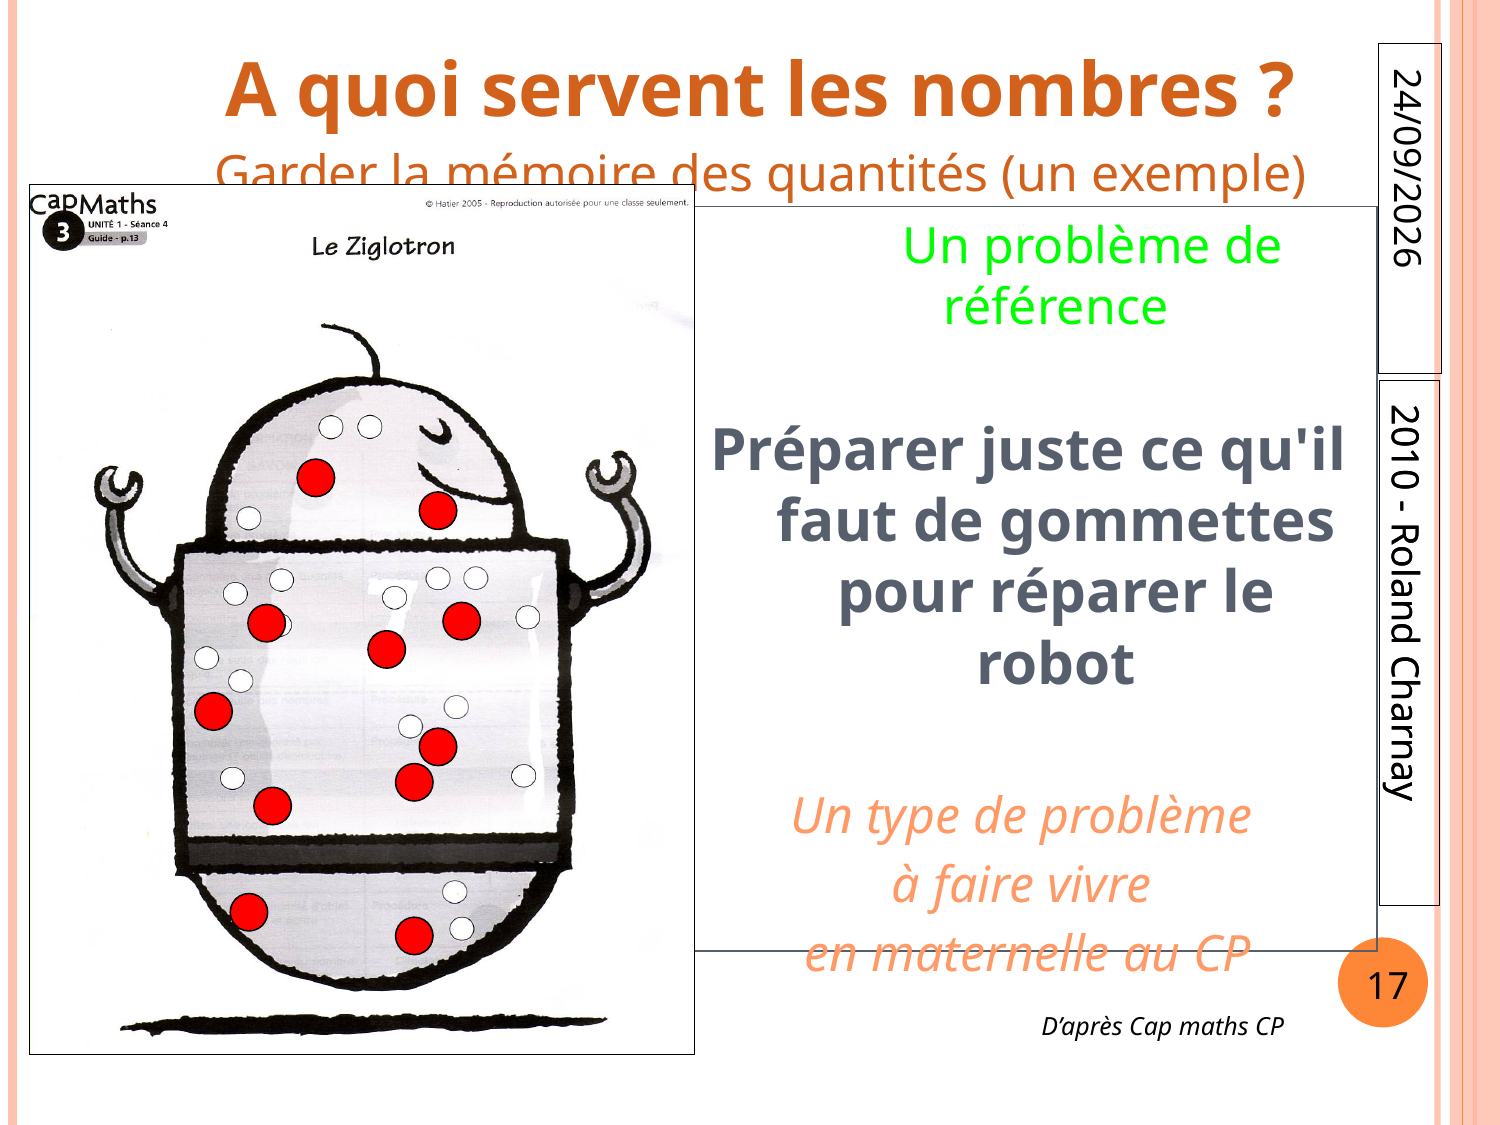

A quoi servent les nombres ?
Garder la mémoire des quantités (un exemple)
	Un problème de référence
Préparer juste ce qu'il faut de gommettes pour réparer le robot
Un type de problème
à faire vivre
en maternelle au CP
<footer>2010 - Roland Charnay
D’après Cap maths CP